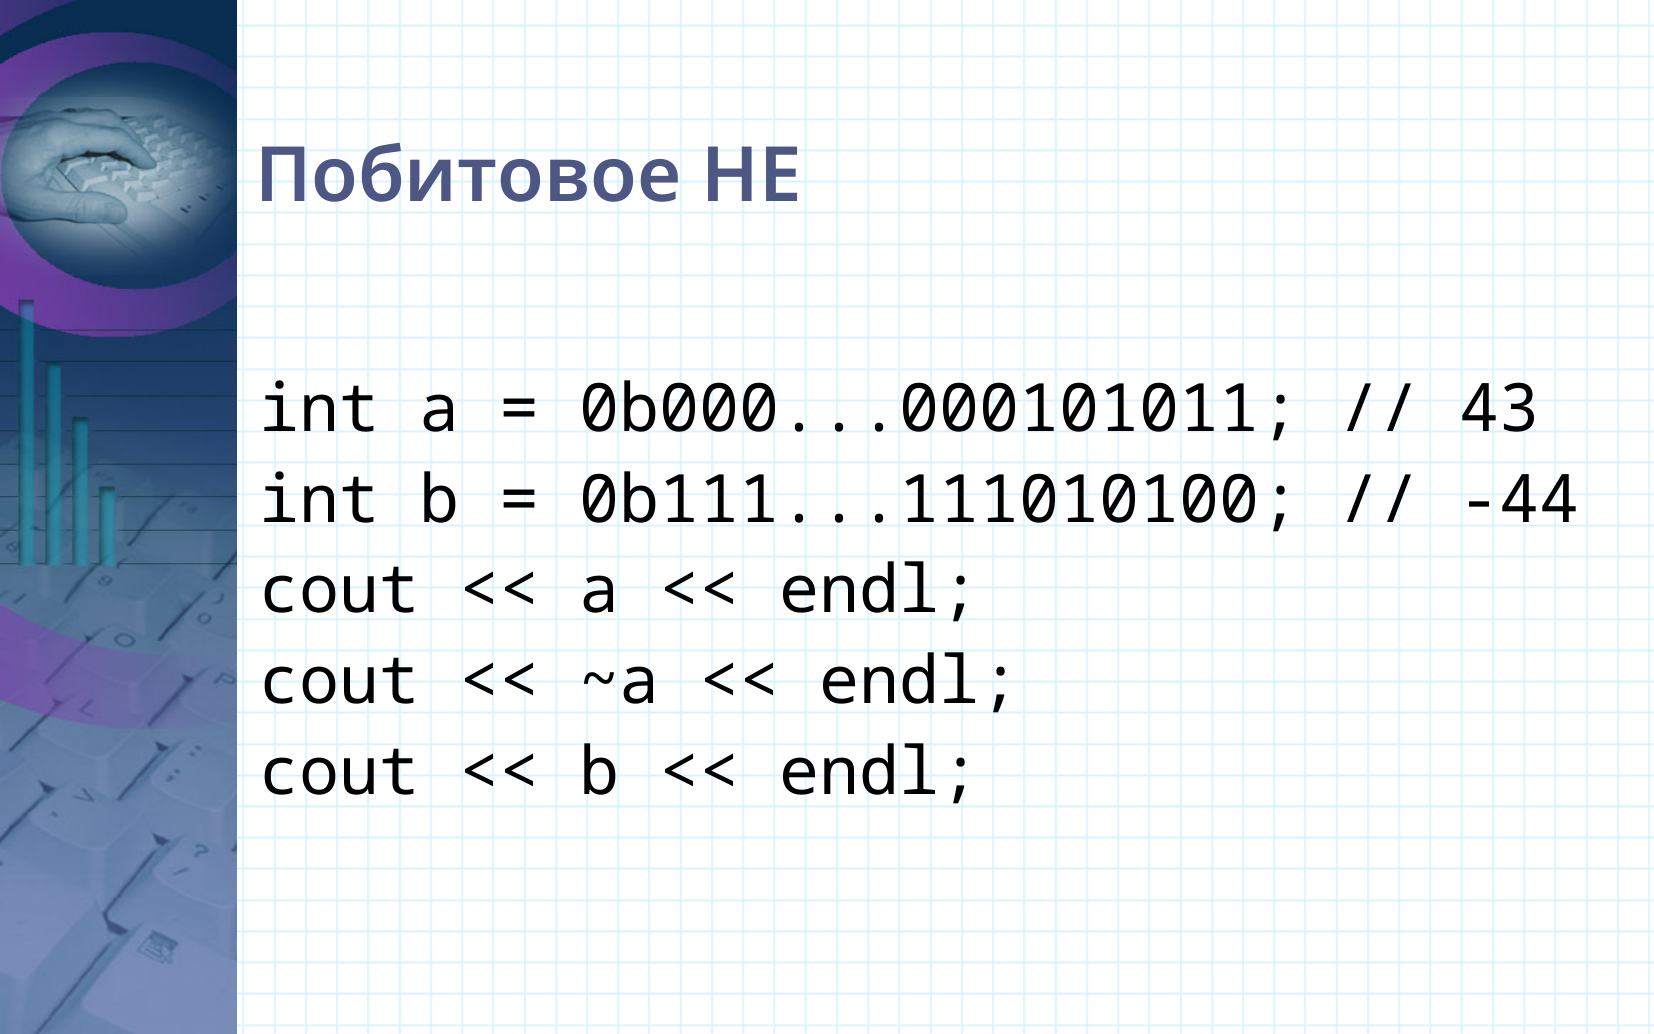

# Побитовое НЕ
int a = 0b000...000101011; // 43
int b = 0b111...111010100; // -44
cout << a << endl;
cout << ~a << endl;
cout << b << endl;